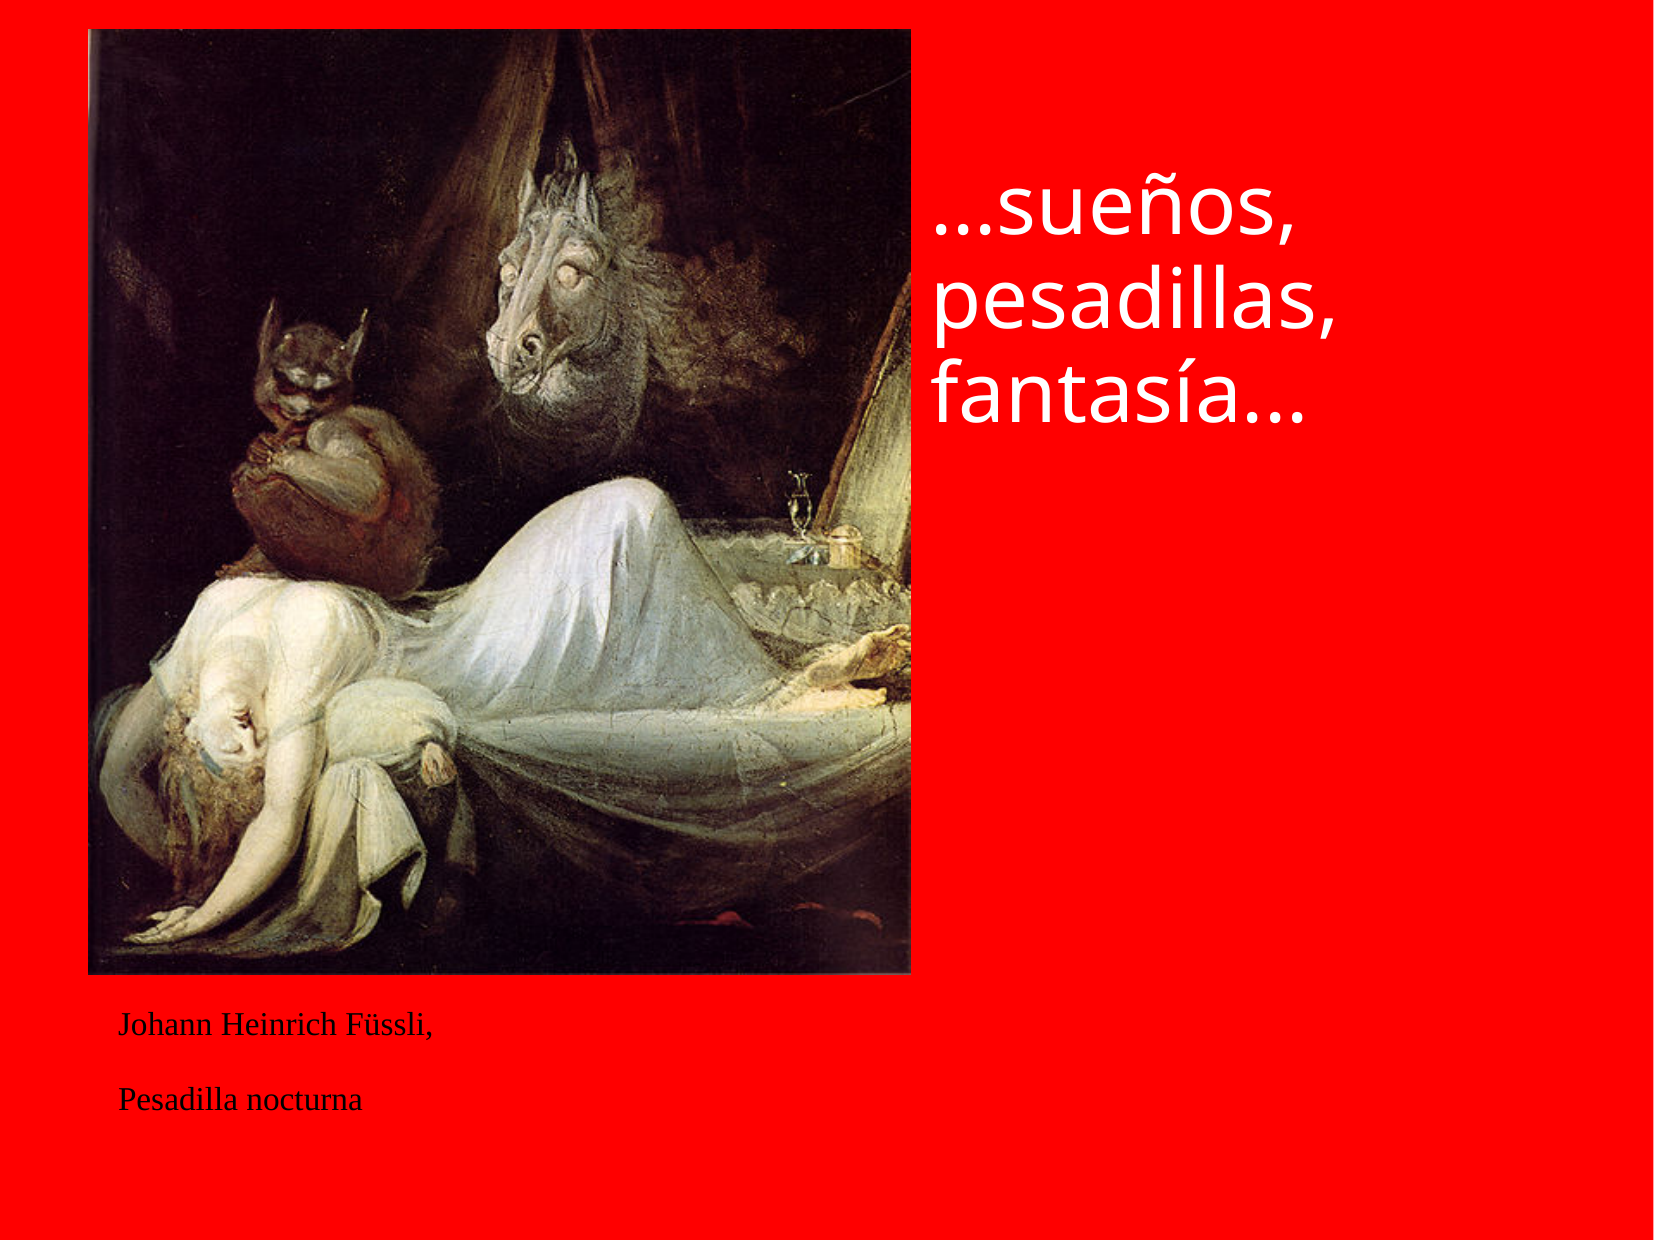

...sueños, pesadillas, fantasía...
Johann Heinrich Füssli,
Pesadilla nocturna